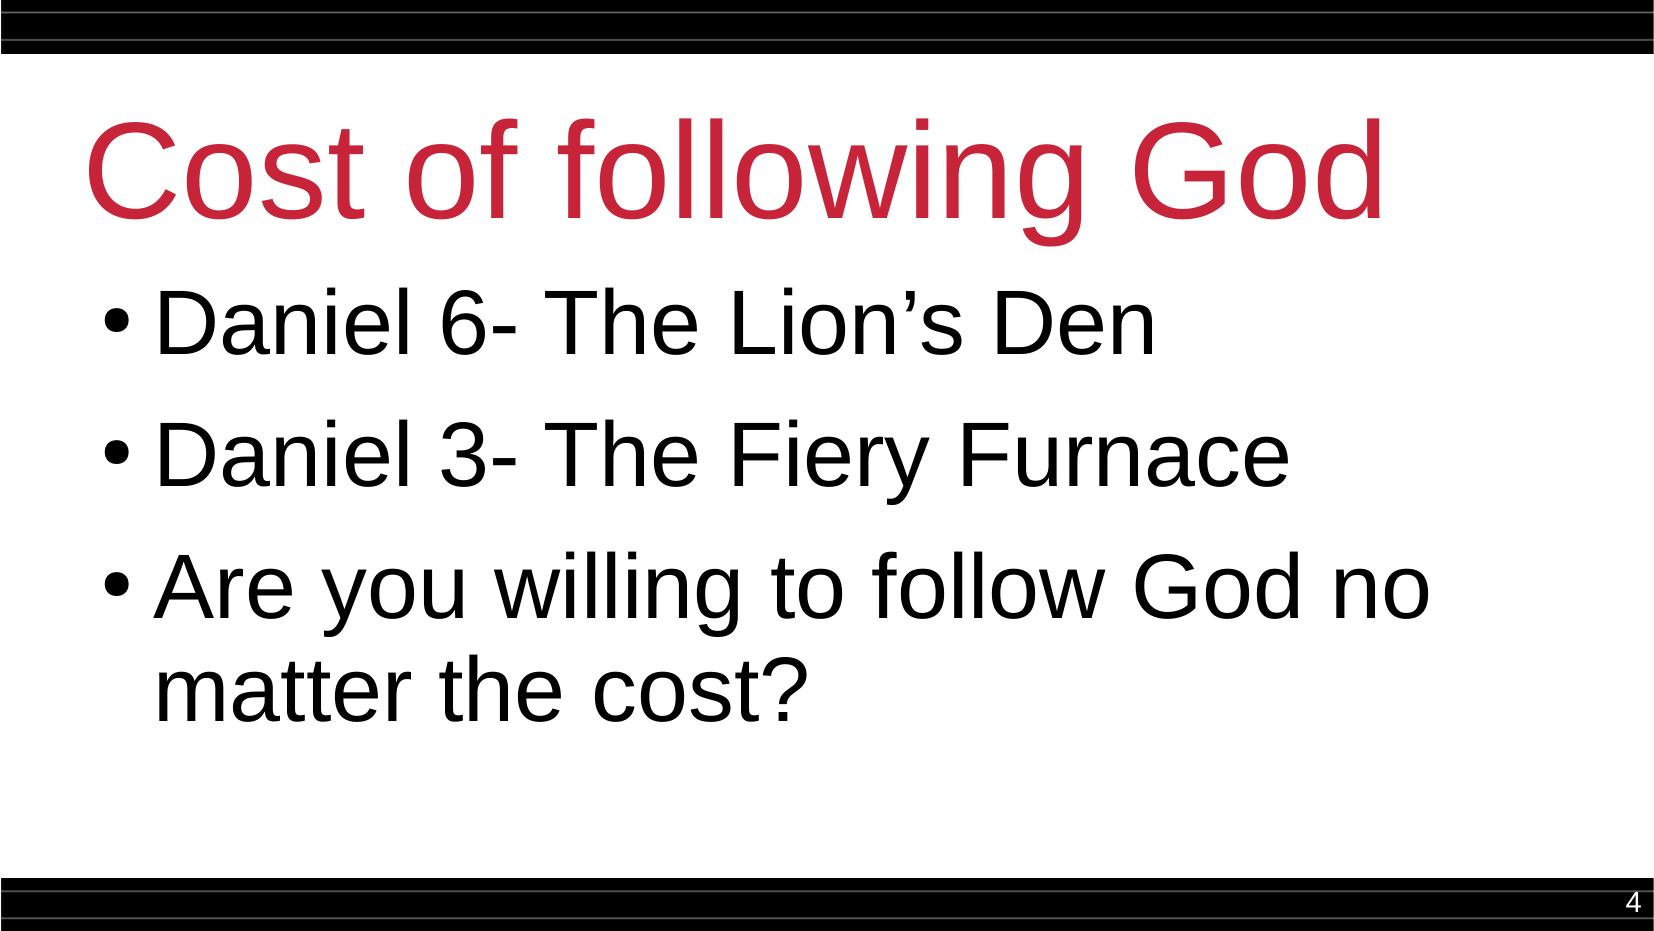

# Cost of following God
Daniel 6- The Lion’s Den
Daniel 3- The Fiery Furnace
Are you willing to follow God no matter the cost?